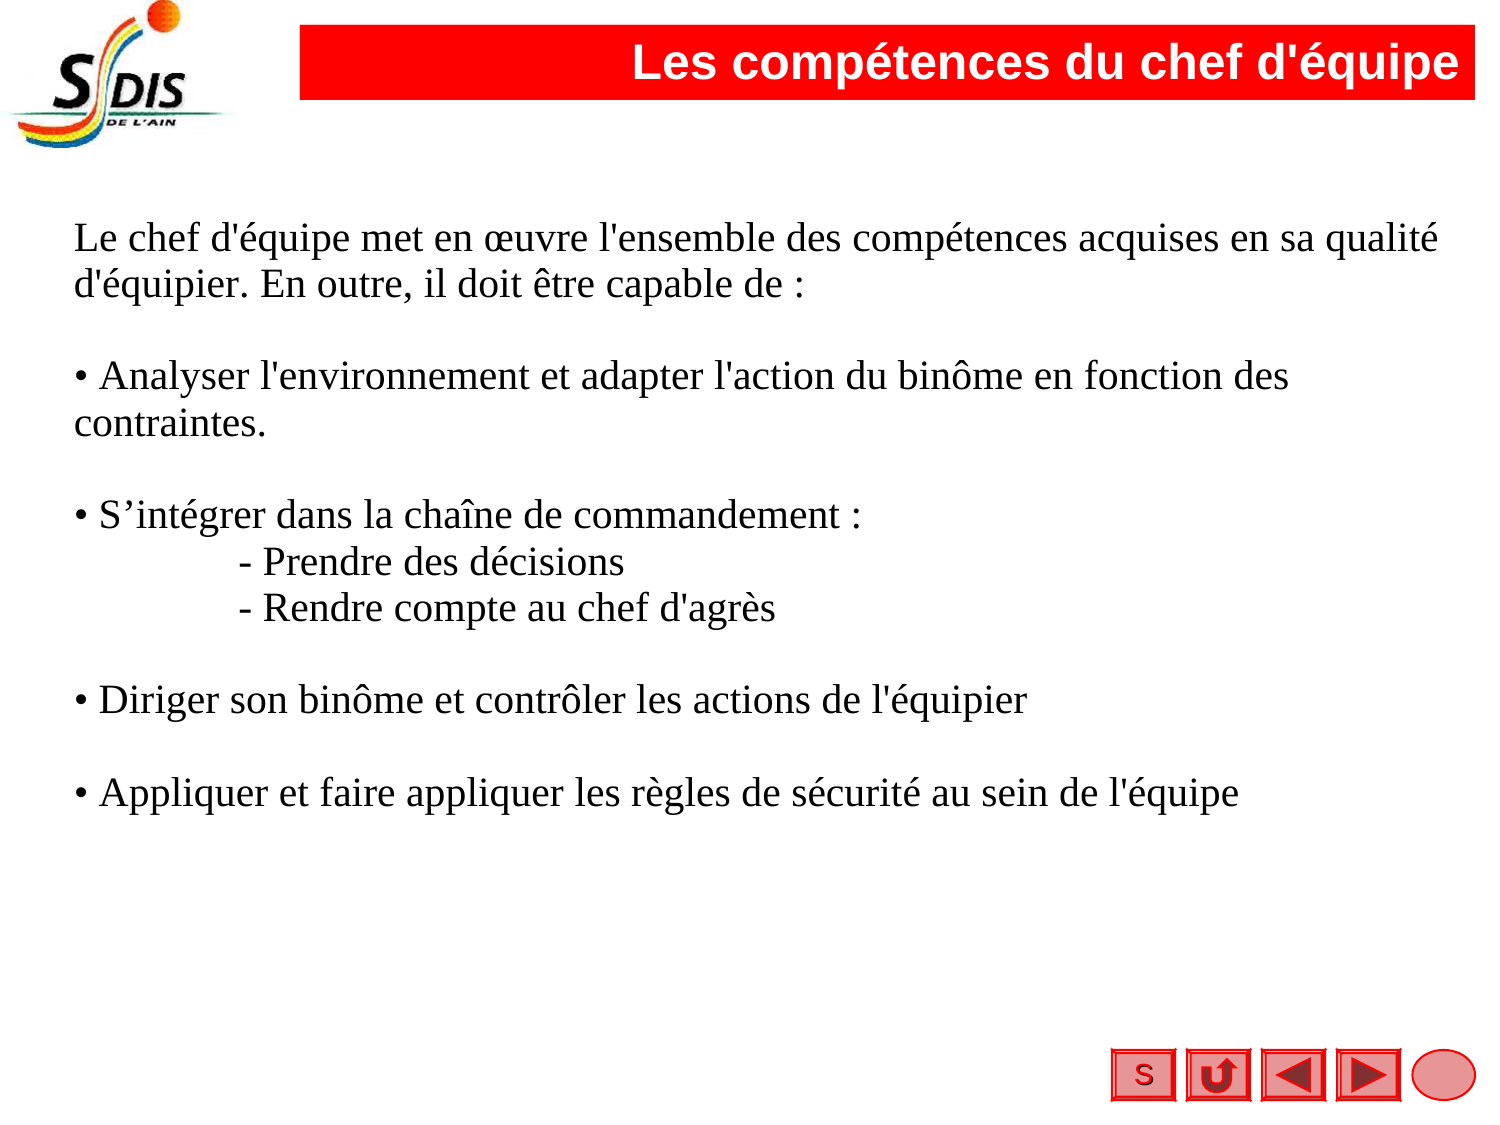

Les compétences du chef d'équipe
Le chef d'équipe met en œuvre l'ensemble des compétences acquises en sa qualité d'équipier. En outre, il doit être capable de :
 Analyser l'environnement et adapter l'action du binôme en fonction des contraintes.
 S’intégrer dans la chaîne de commandement :
- Prendre des décisions
- Rendre compte au chef d'agrès
 Diriger son binôme et contrôler les actions de l'équipier
 Appliquer et faire appliquer les règles de sécurité au sein de l'équipe